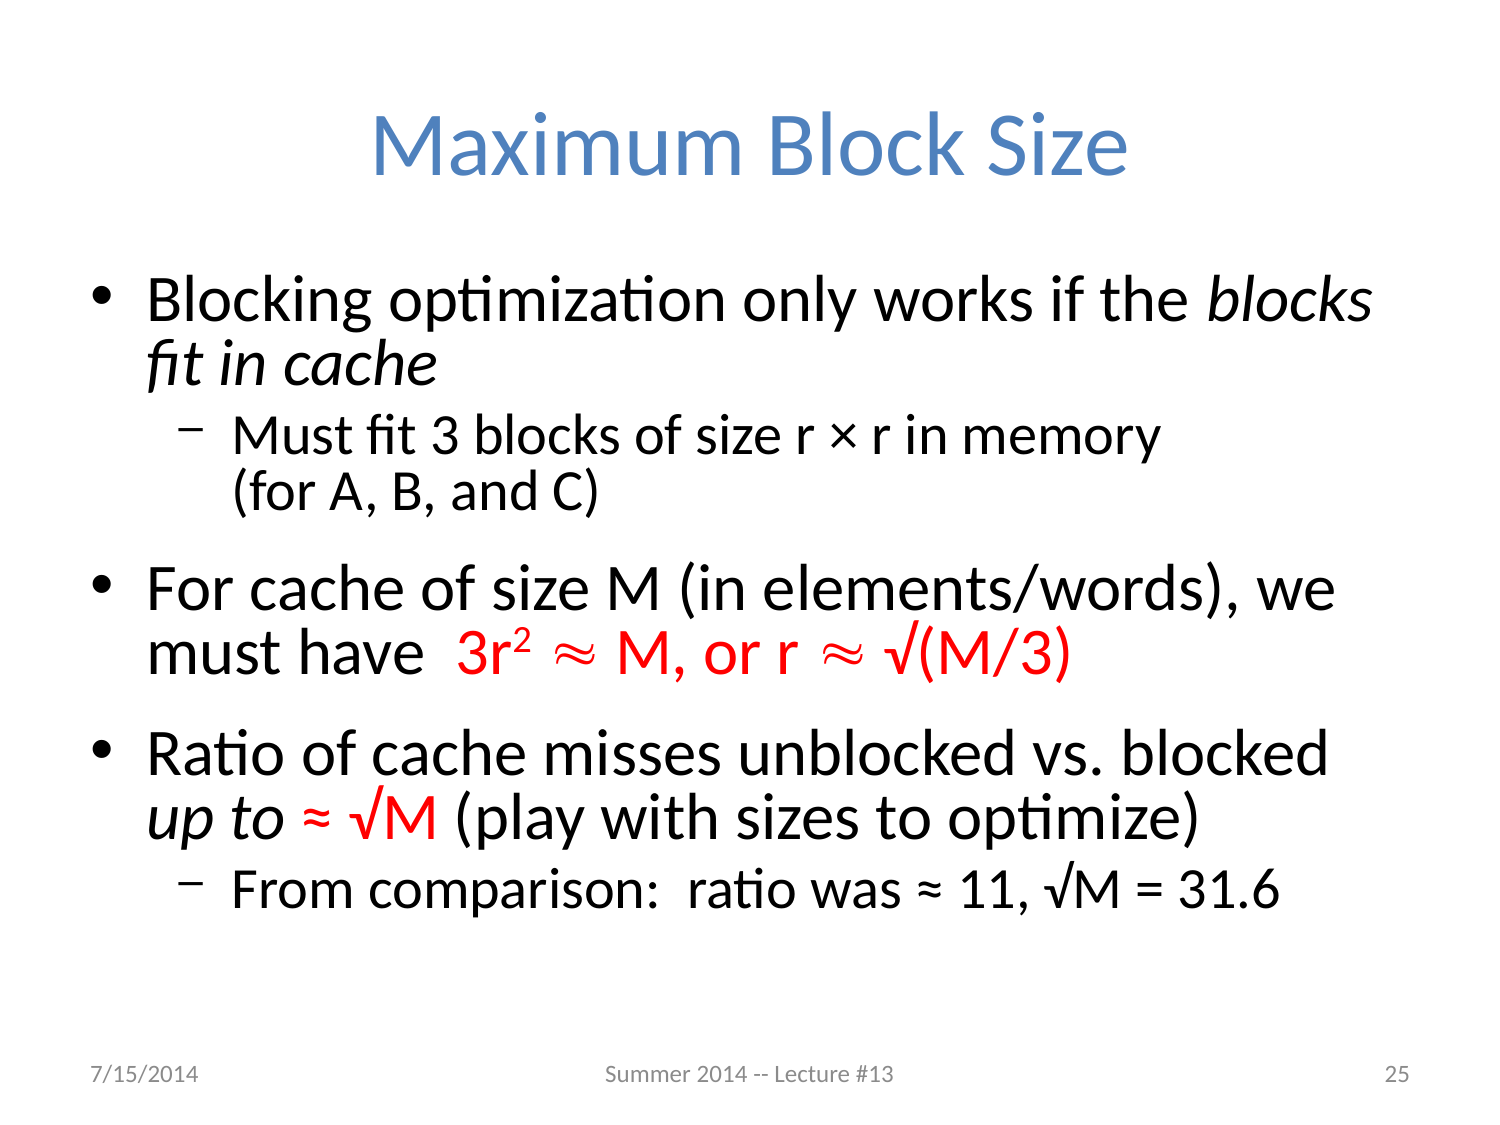

# Maximum Block Size
Blocking optimization only works if the blocks fit in cache
Must fit 3 blocks of size r × r in memory
(for A, B, and C)
For cache of size M (in elements/words), we must have 3r2  M, or r  √(M/3)
Ratio of cache misses unblocked vs. blocked up to ≈ √M (play with sizes to optimize)
From comparison: ratio was ≈ 11, √M = 31.6
7/15/2014
Summer 2014 -- Lecture #13